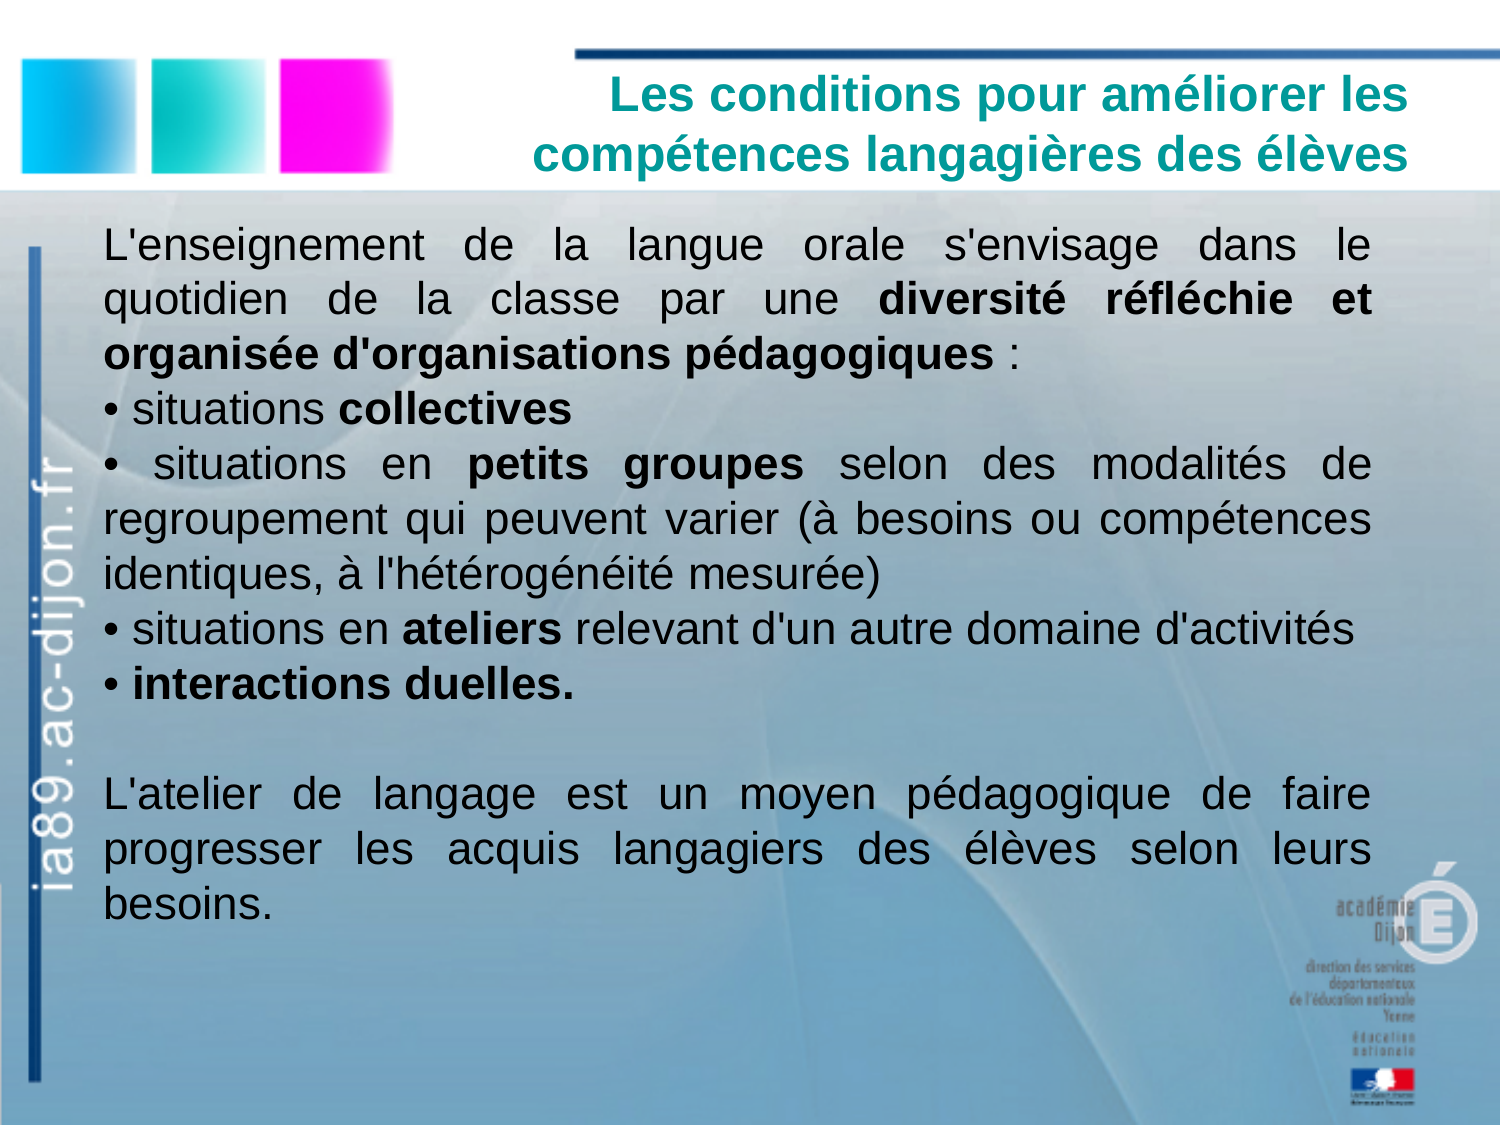

# Les conditions pour améliorer les compétences langagières des élèves
L'enseignement de la langue orale s'envisage dans le quotidien de la classe par une diversité réfléchie et organisée d'organisations pédagogiques :
• situations collectives
• situations en petits groupes selon des modalités de regroupement qui peuvent varier (à besoins ou compétences identiques, à l'hétérogénéité mesurée)
• situations en ateliers relevant d'un autre domaine d'activités
• interactions duelles.
L'atelier de langage est un moyen pédagogique de faire progresser les acquis langagiers des élèves selon leurs besoins.